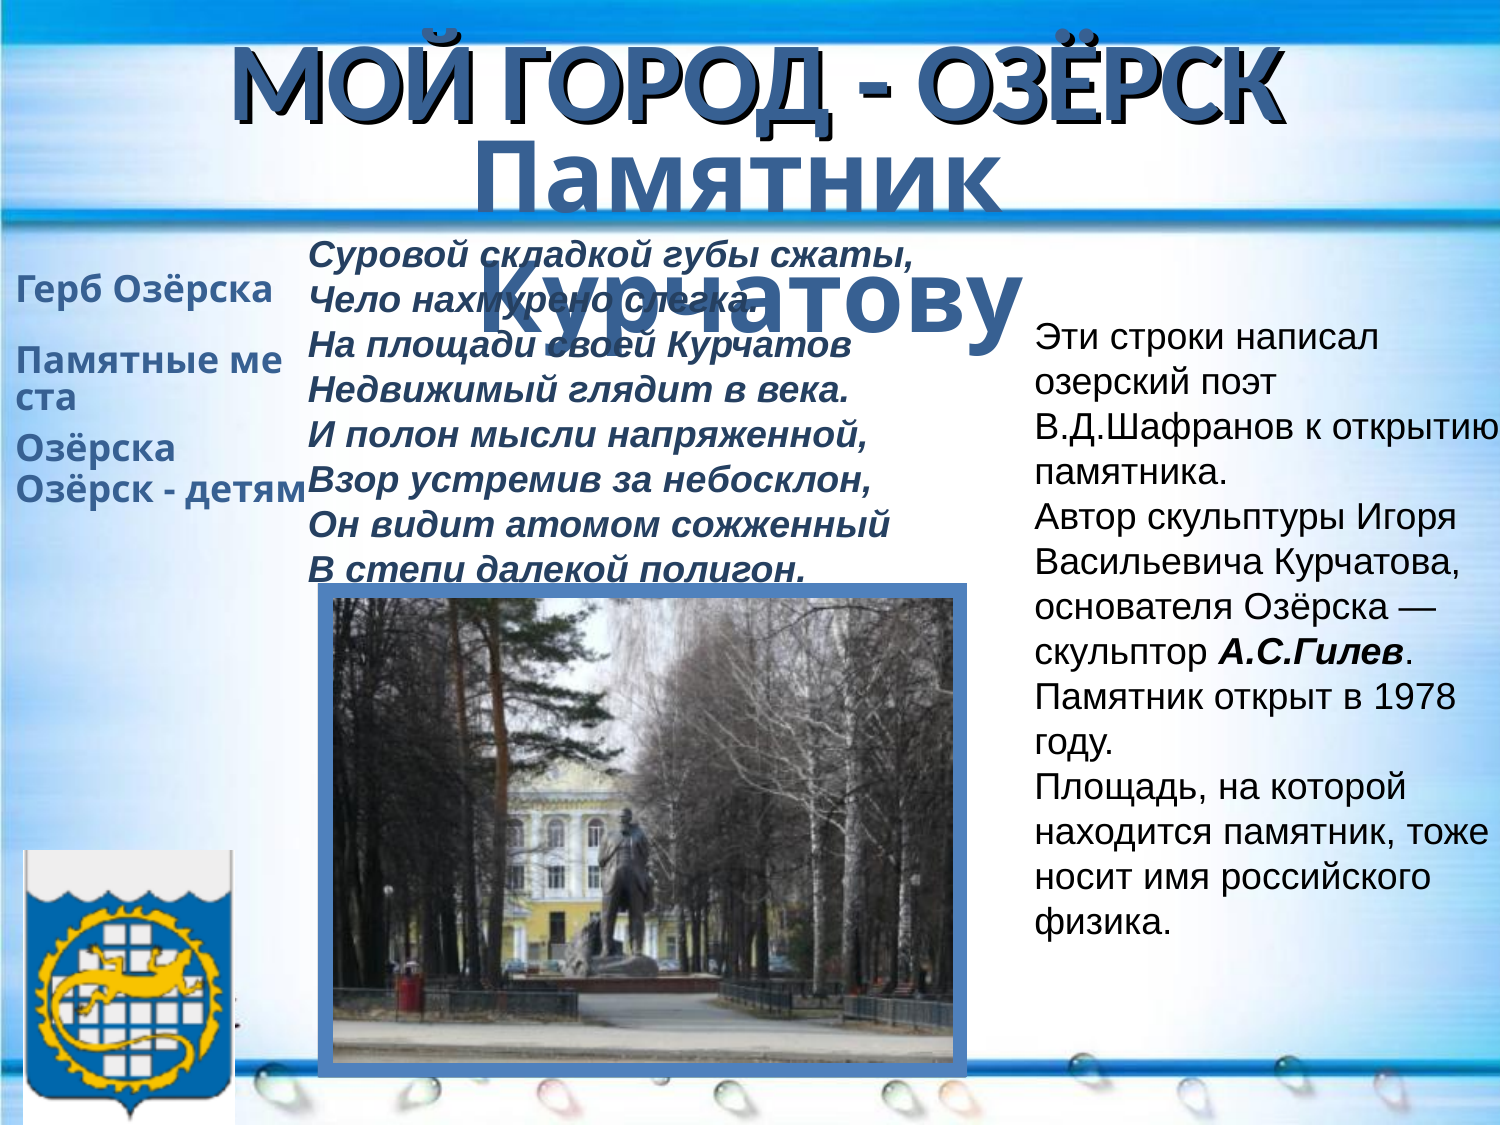

Мой город - Озёрск
Памятник Курчатову
Суровой складкой губы сжаты,
Чело нахмурено слегка.
На площади своей Курчатов
Недвижимый глядит в века.
И полон мысли напряженной,
Взор устремив за небосклон,
Он видит атомом сожженный
В степи далекой полигон.
Герб Озёрска
Эти строки написал озерский поэт В.Д.Шафранов к открытию памятника.
Автор скульптуры Игоря Васильевича Курчатова, основателя Озёрска —скульптор А.С.Гилев. Памятник открыт в 1978 году.
Площадь, на которой находится памятник, тоже носит имя российского физика.
Памятные места
Озёрска
Озёрск - детям